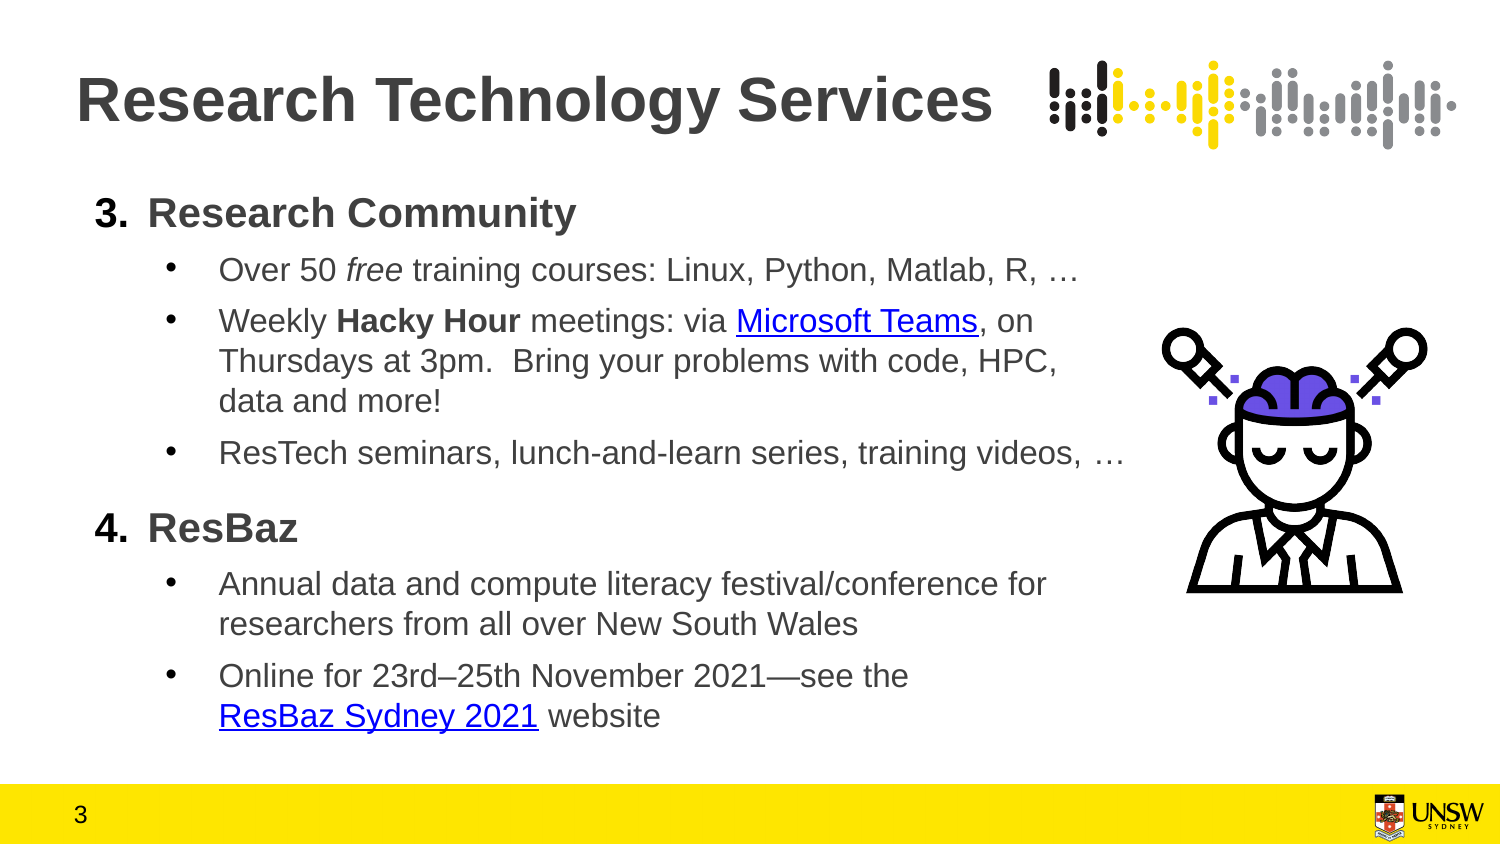

# Research Technology Services
Research Community
Over 50 free training courses: Linux, Python, Matlab, R, …
Weekly Hacky Hour meetings: via Microsoft Teams, on Thursdays at 3pm. Bring your problems with code, HPC,
data and more!
ResTech seminars, lunch-and-learn series, training videos, …
ResBaz
Annual data and compute literacy festival/conference for researchers from all over New South Wales
Online for 23rd–25th November 2021—see the ResBaz Sydney 2021 website